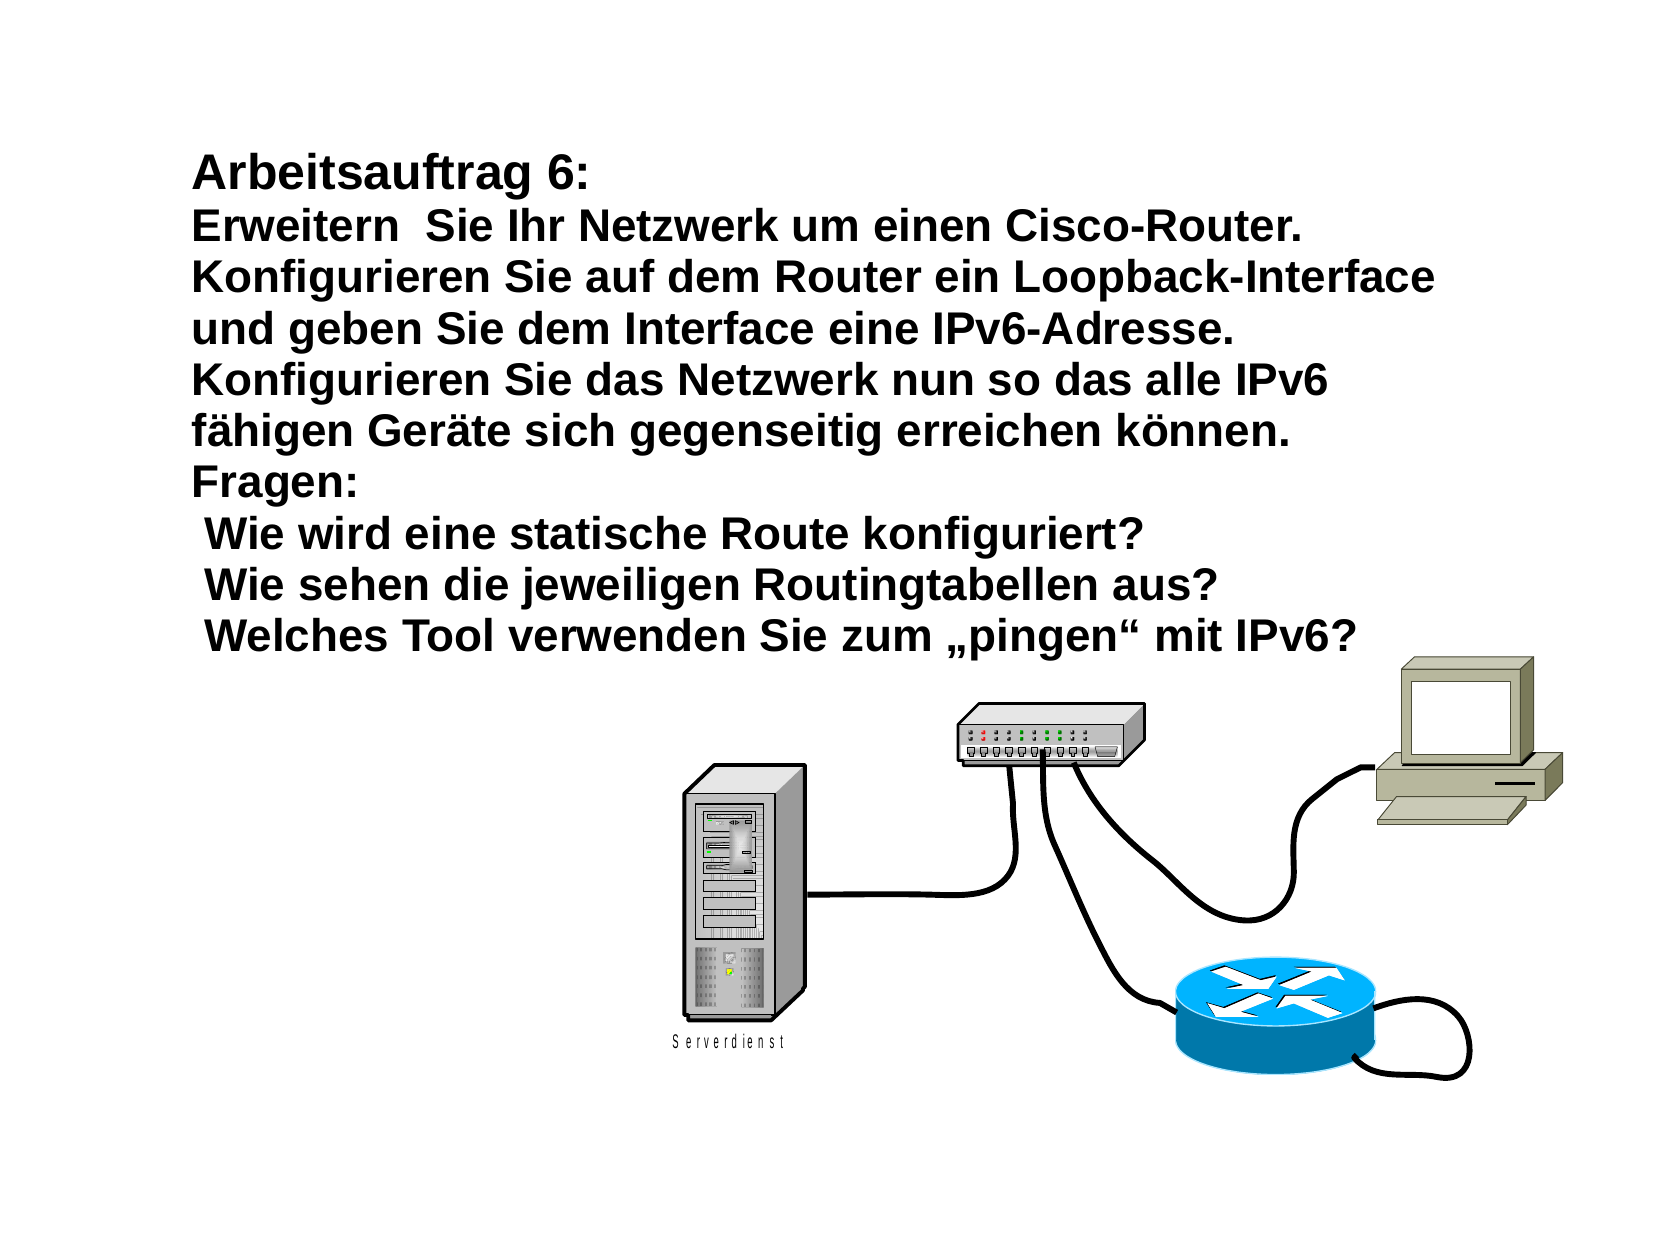

Arbeitsauftrag 6:
Erweitern Sie Ihr Netzwerk um einen Cisco-Router.
Konfigurieren Sie auf dem Router ein Loopback-Interface und geben Sie dem Interface eine IPv6-Adresse.
Konfigurieren Sie das Netzwerk nun so das alle IPv6 fähigen Geräte sich gegenseitig erreichen können.
Fragen:
 Wie wird eine statische Route konfiguriert?
 Wie sehen die jeweiligen Routingtabellen aus?
 Welches Tool verwenden Sie zum „pingen“ mit IPv6?